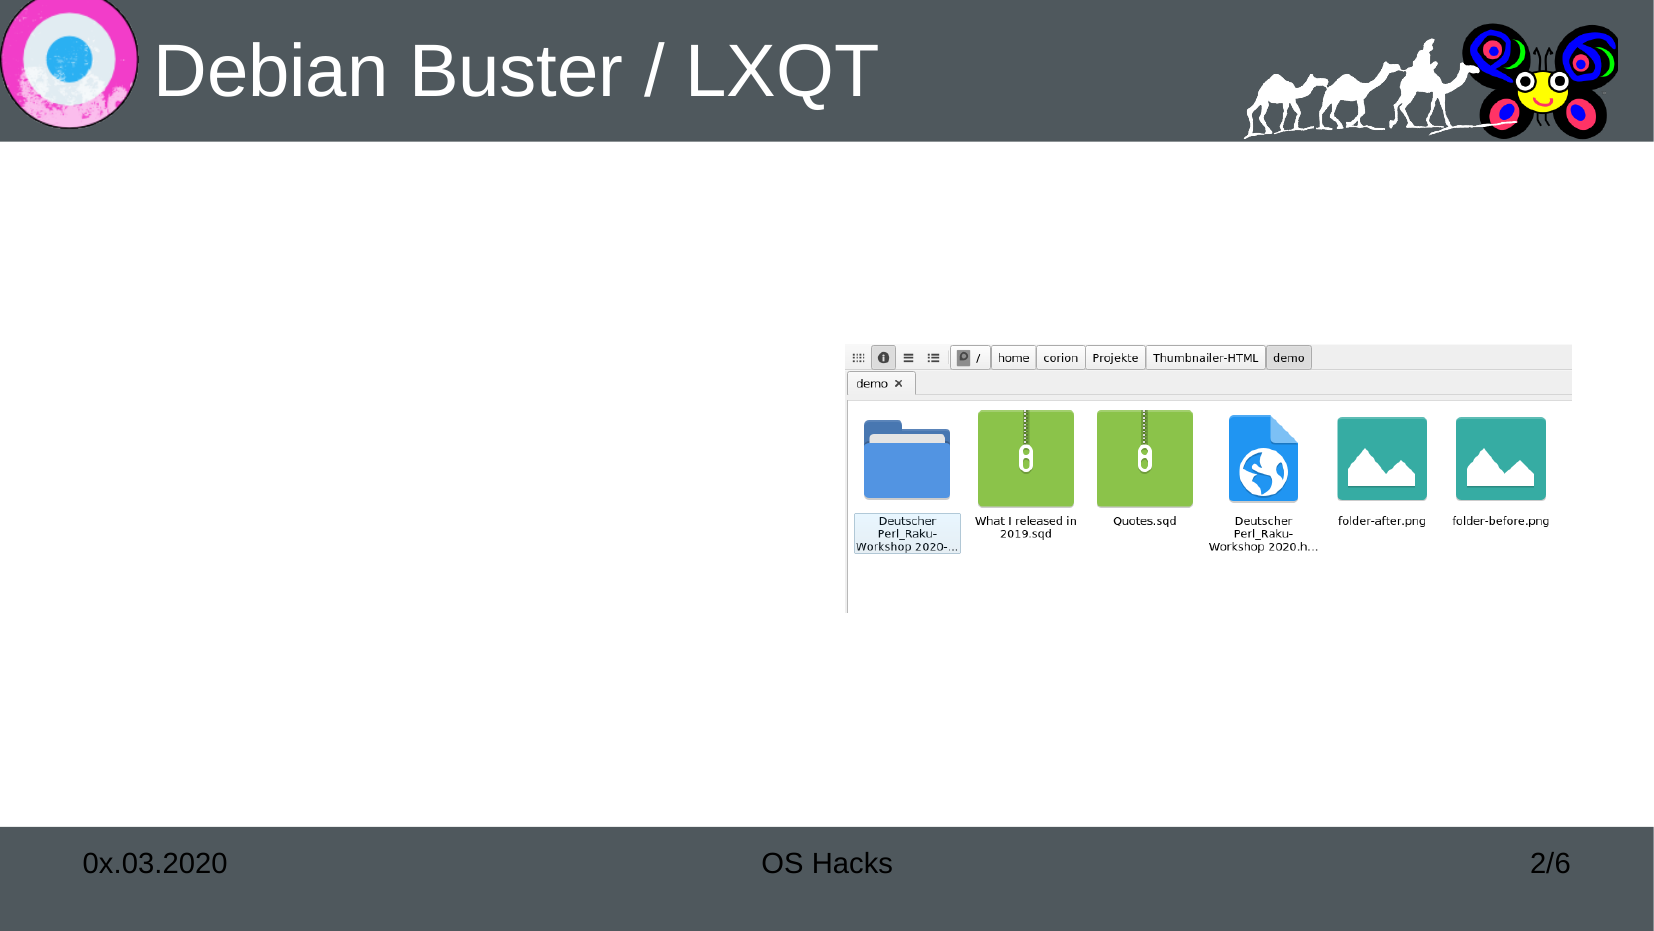

# Debian Buster / LXQT
08. März 2019
2